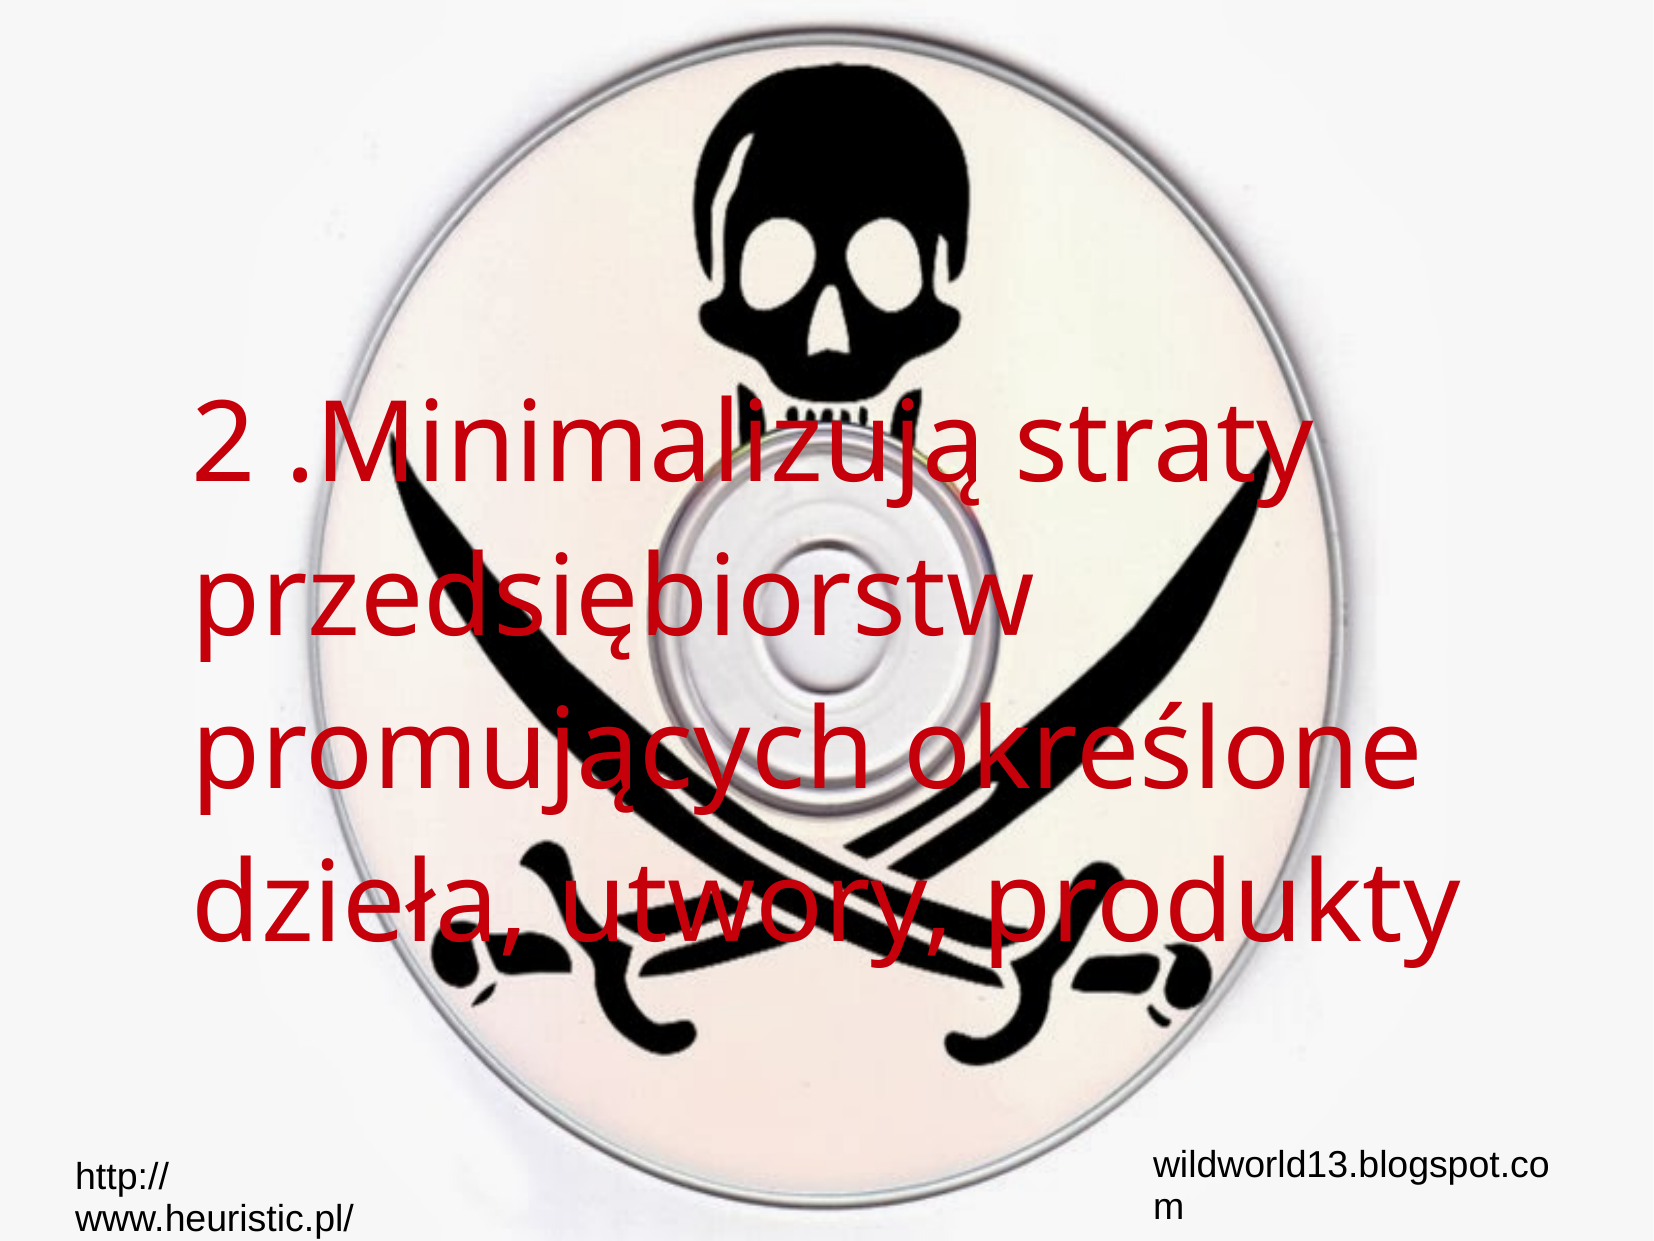

#
2 .Minimalizują straty przedsiębiorstw promujących określone dzieła, utwory, produkty
wildworld13.blogspot.com
http://www.heuristic.pl/